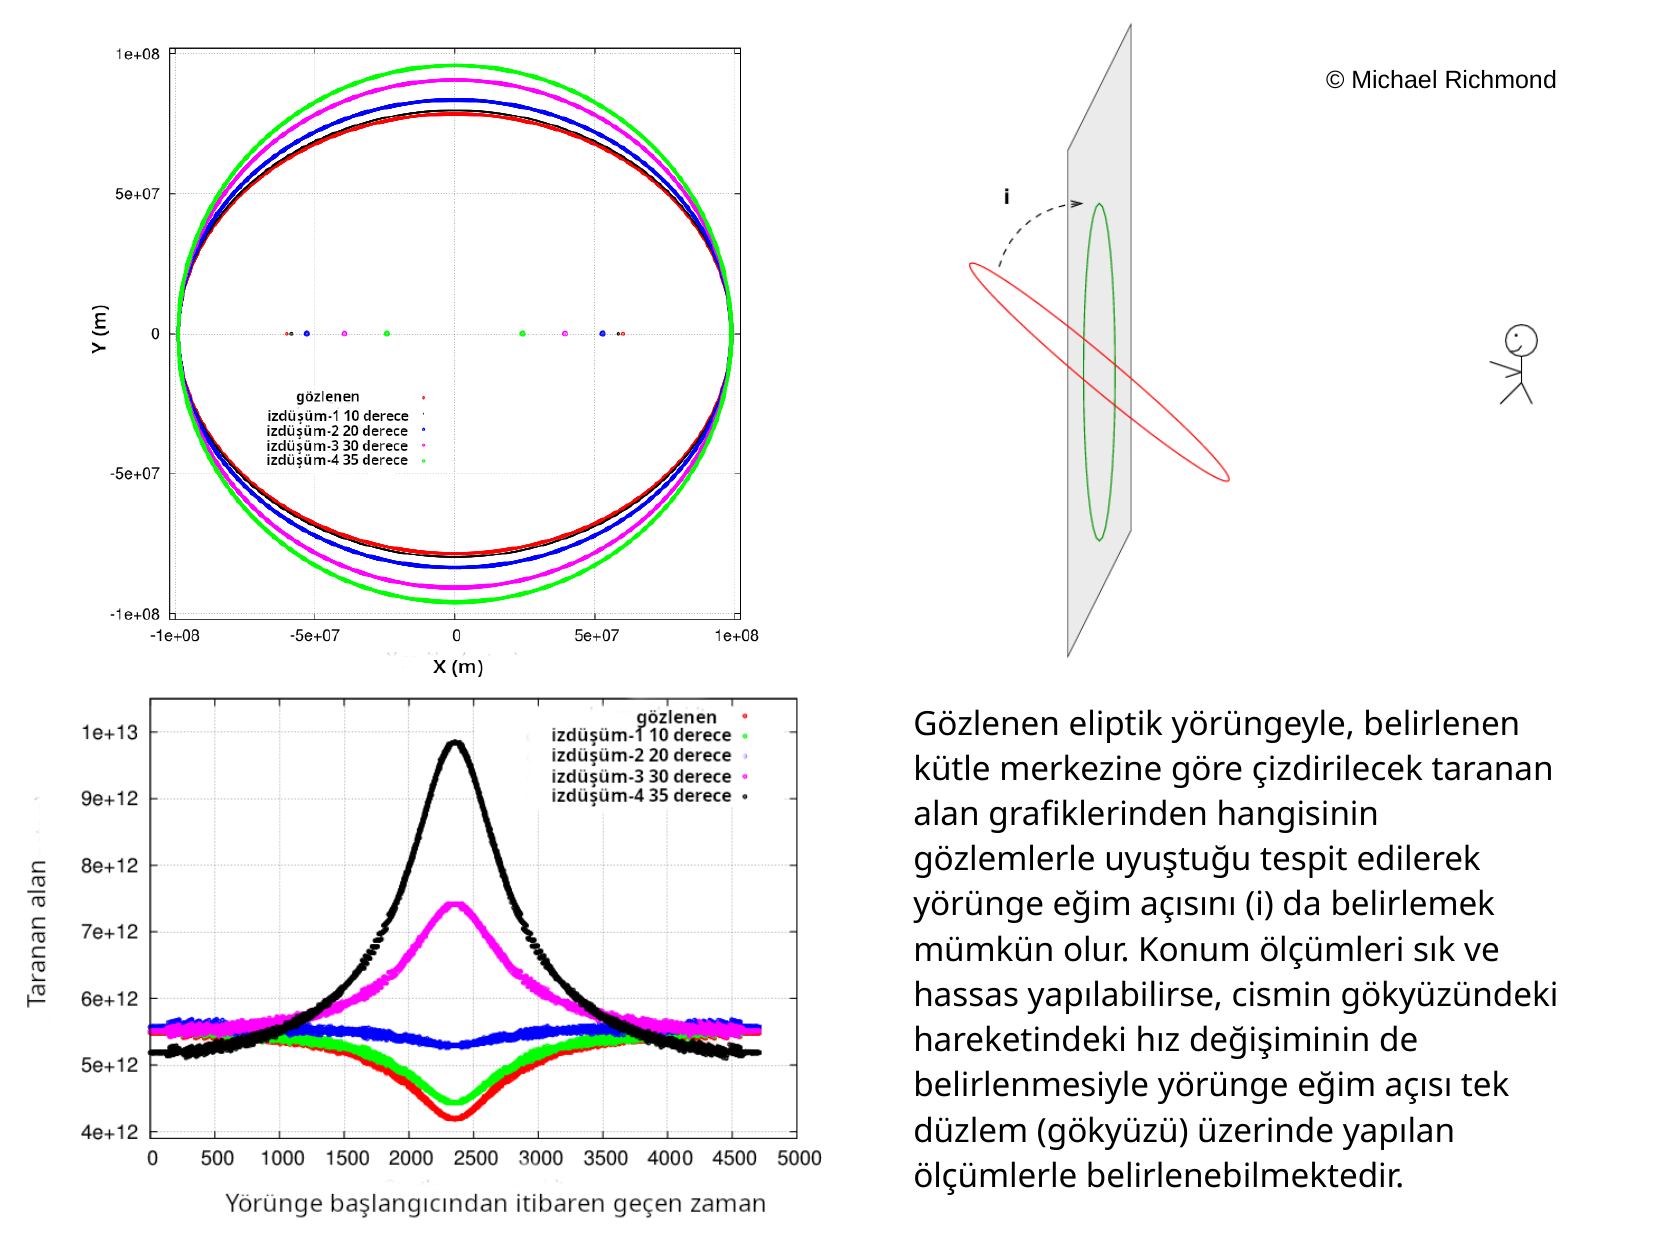

© Michael Richmond
Gözlenen eliptik yörüngeyle, belirlenen kütle merkezine göre çizdirilecek taranan alan grafiklerinden hangisinin gözlemlerle uyuştuğu tespit edilerek yörünge eğim açısını (i) da belirlemek mümkün olur. Konum ölçümleri sık ve hassas yapılabilirse, cismin gökyüzündeki hareketindeki hız değişiminin de belirlenmesiyle yörünge eğim açısı tek düzlem (gökyüzü) üzerinde yapılan ölçümlerle belirlenebilmektedir.